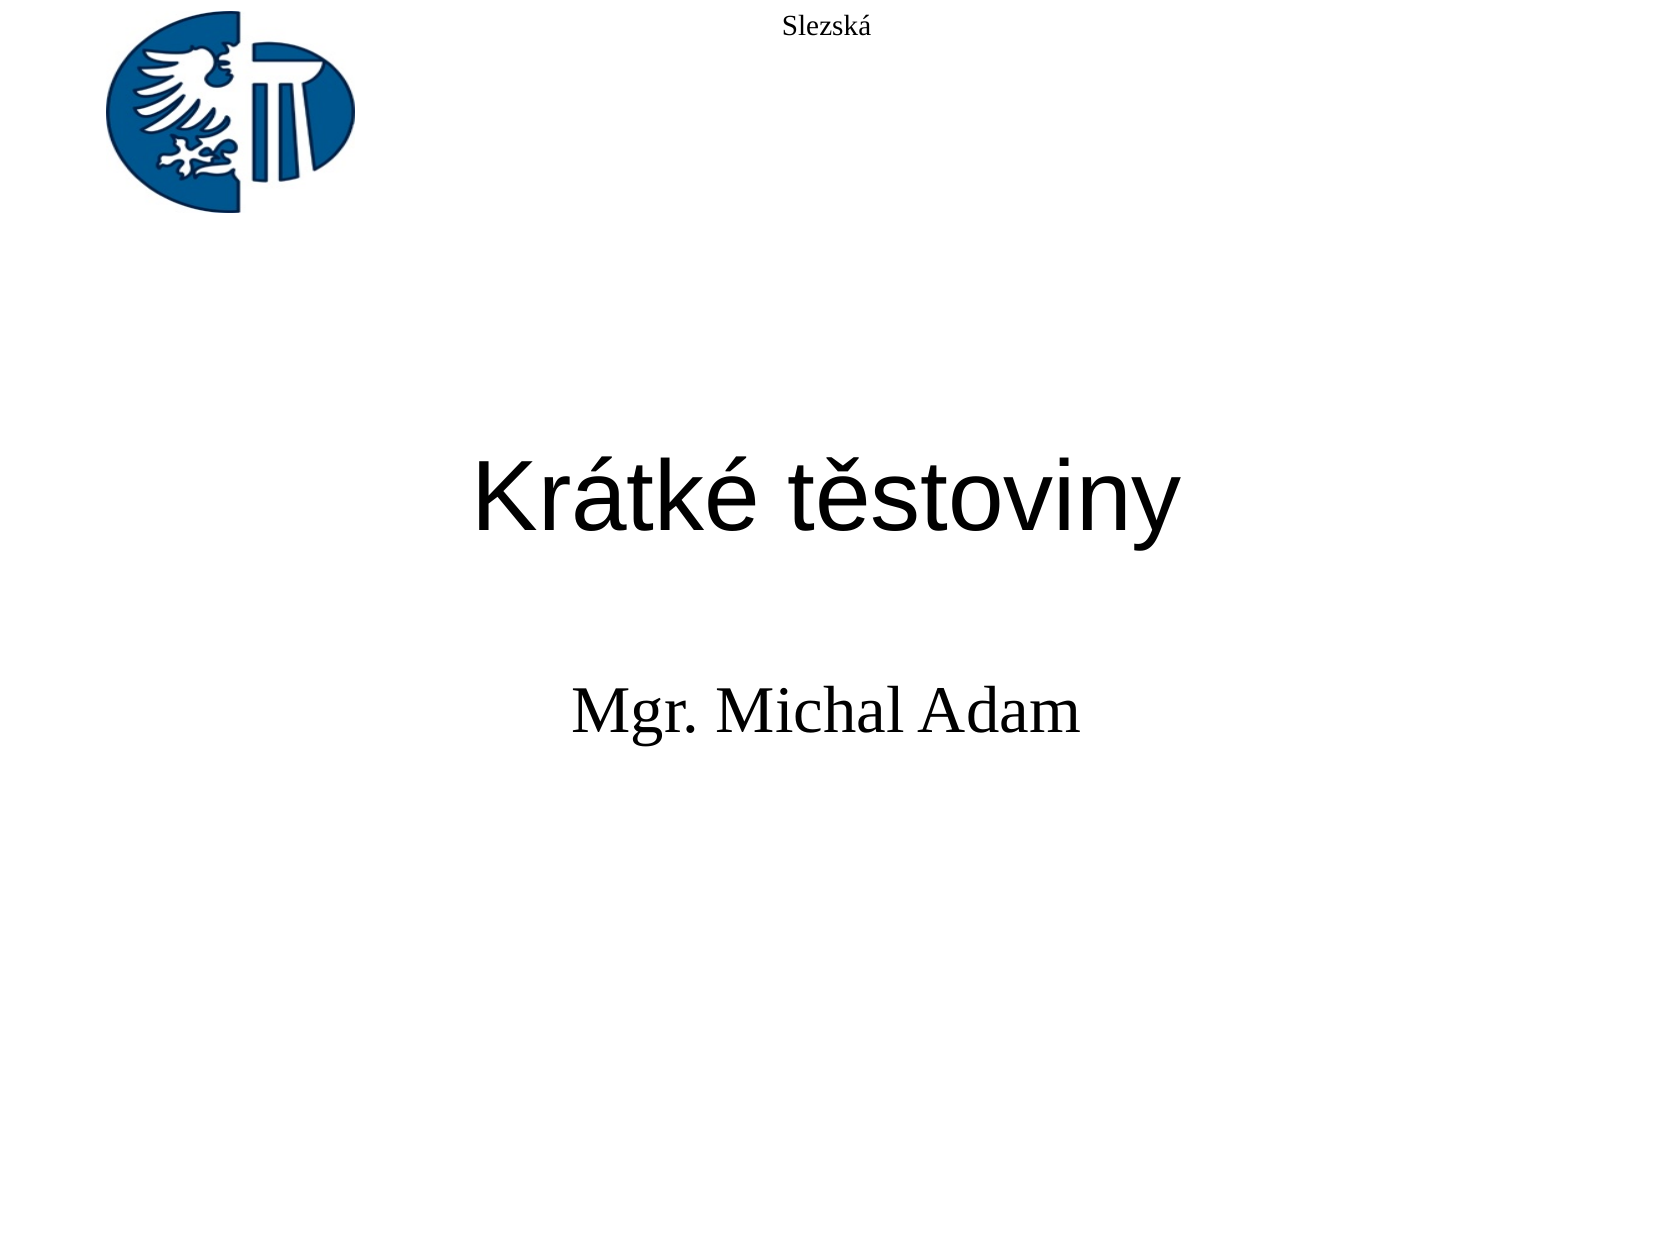

ahoj
# Krátké těstoviny
Mgr. Michal Adam